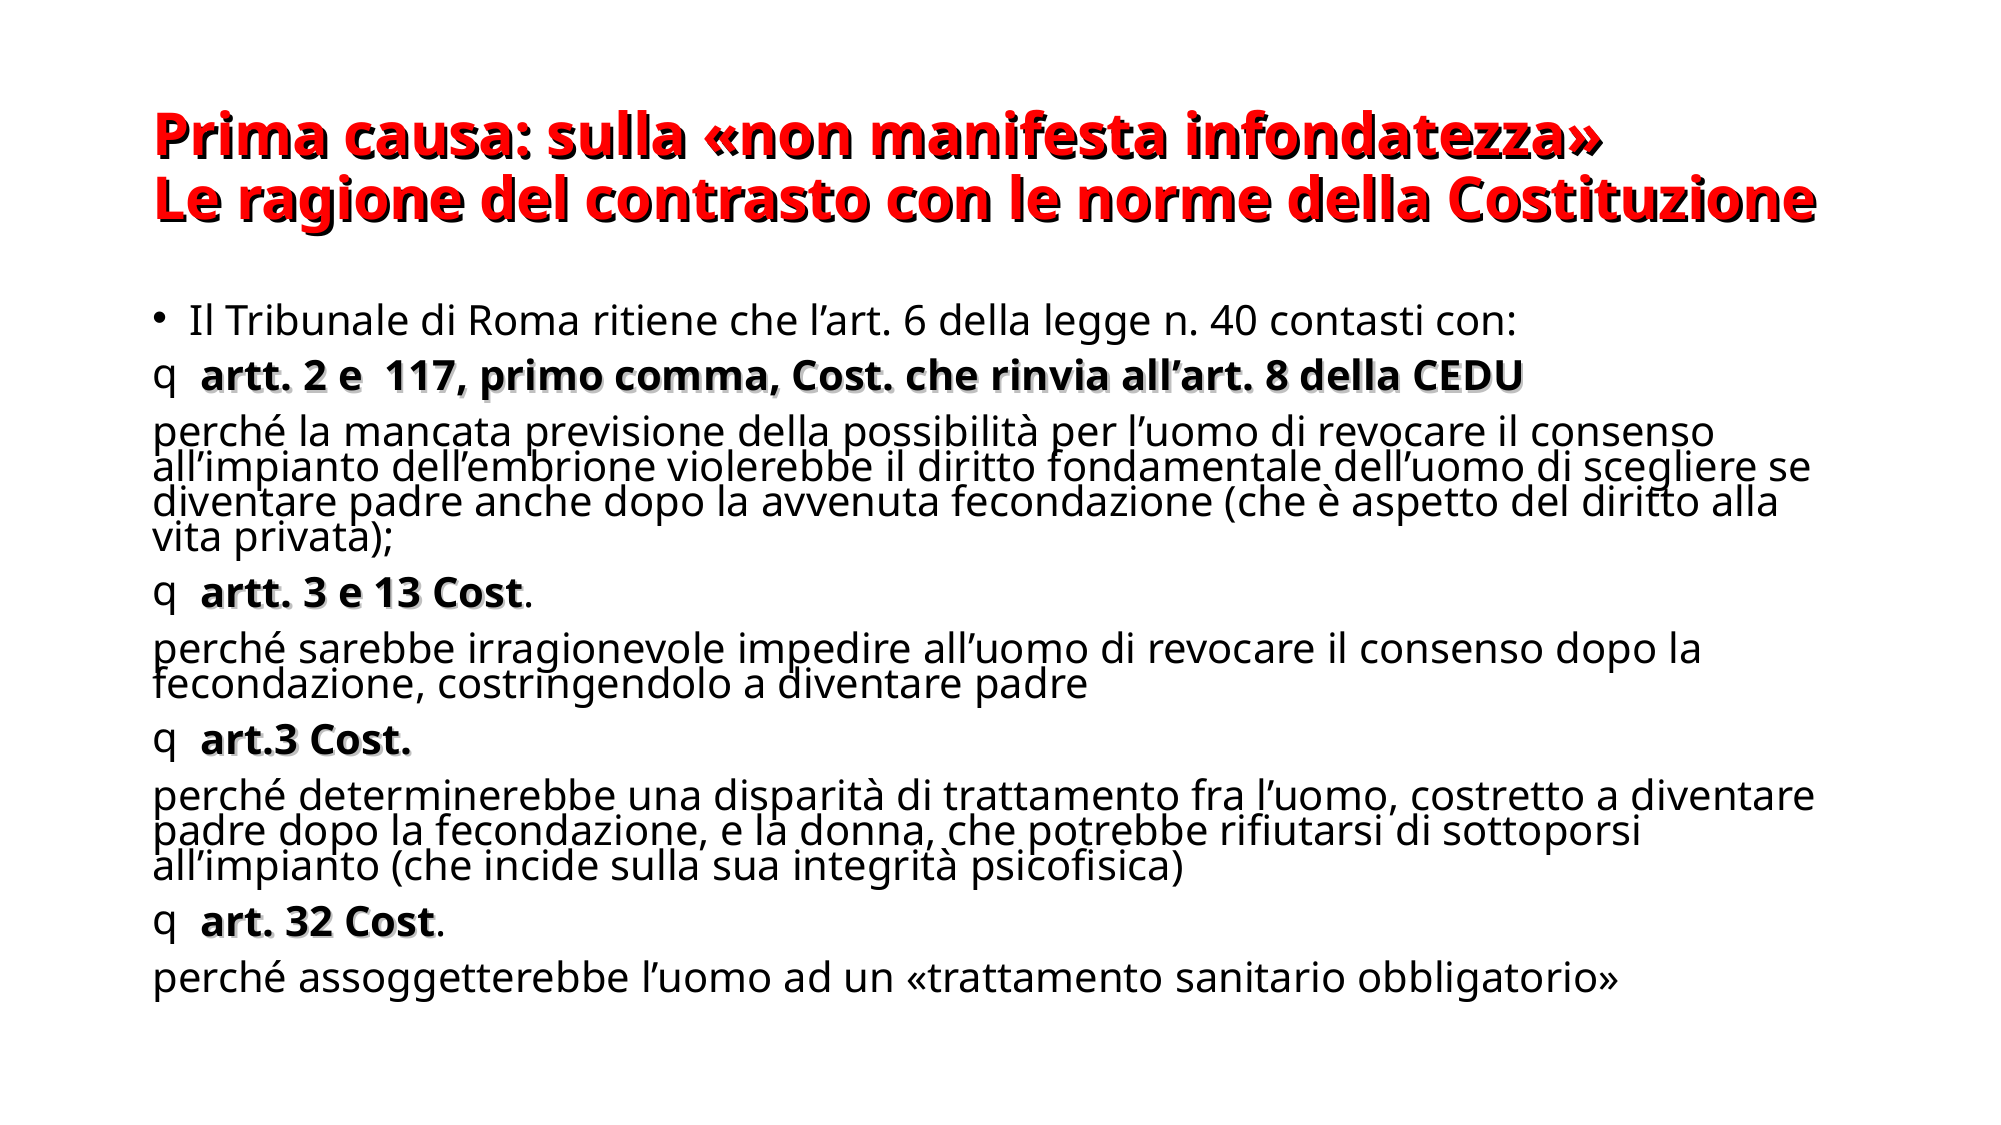

# Prima causa: sulla «non manifesta infondatezza» Le ragione del contrasto con le norme della Costituzione
Il Tribunale di Roma ritiene che l’art. 6 della legge n. 40 contasti con:
 artt. 2 e 117, primo comma, Cost. che rinvia all’art. 8 della CEDU
perché la mancata previsione della possibilità per l’uomo di revocare il consenso all’impianto dell’embrione violerebbe il diritto fondamentale dell’uomo di scegliere se diventare padre anche dopo la avvenuta fecondazione (che è aspetto del diritto alla vita privata);
 artt. 3 e 13 Cost.
perché sarebbe irragionevole impedire all’uomo di revocare il consenso dopo la fecondazione, costringendolo a diventare padre
 art.3 Cost.
perché determinerebbe una disparità di trattamento fra l’uomo, costretto a diventare padre dopo la fecondazione, e la donna, che potrebbe rifiutarsi di sottoporsi all’impianto (che incide sulla sua integrità psicofisica)
 art. 32 Cost.
perché assoggetterebbe l’uomo ad un «trattamento sanitario obbligatorio»